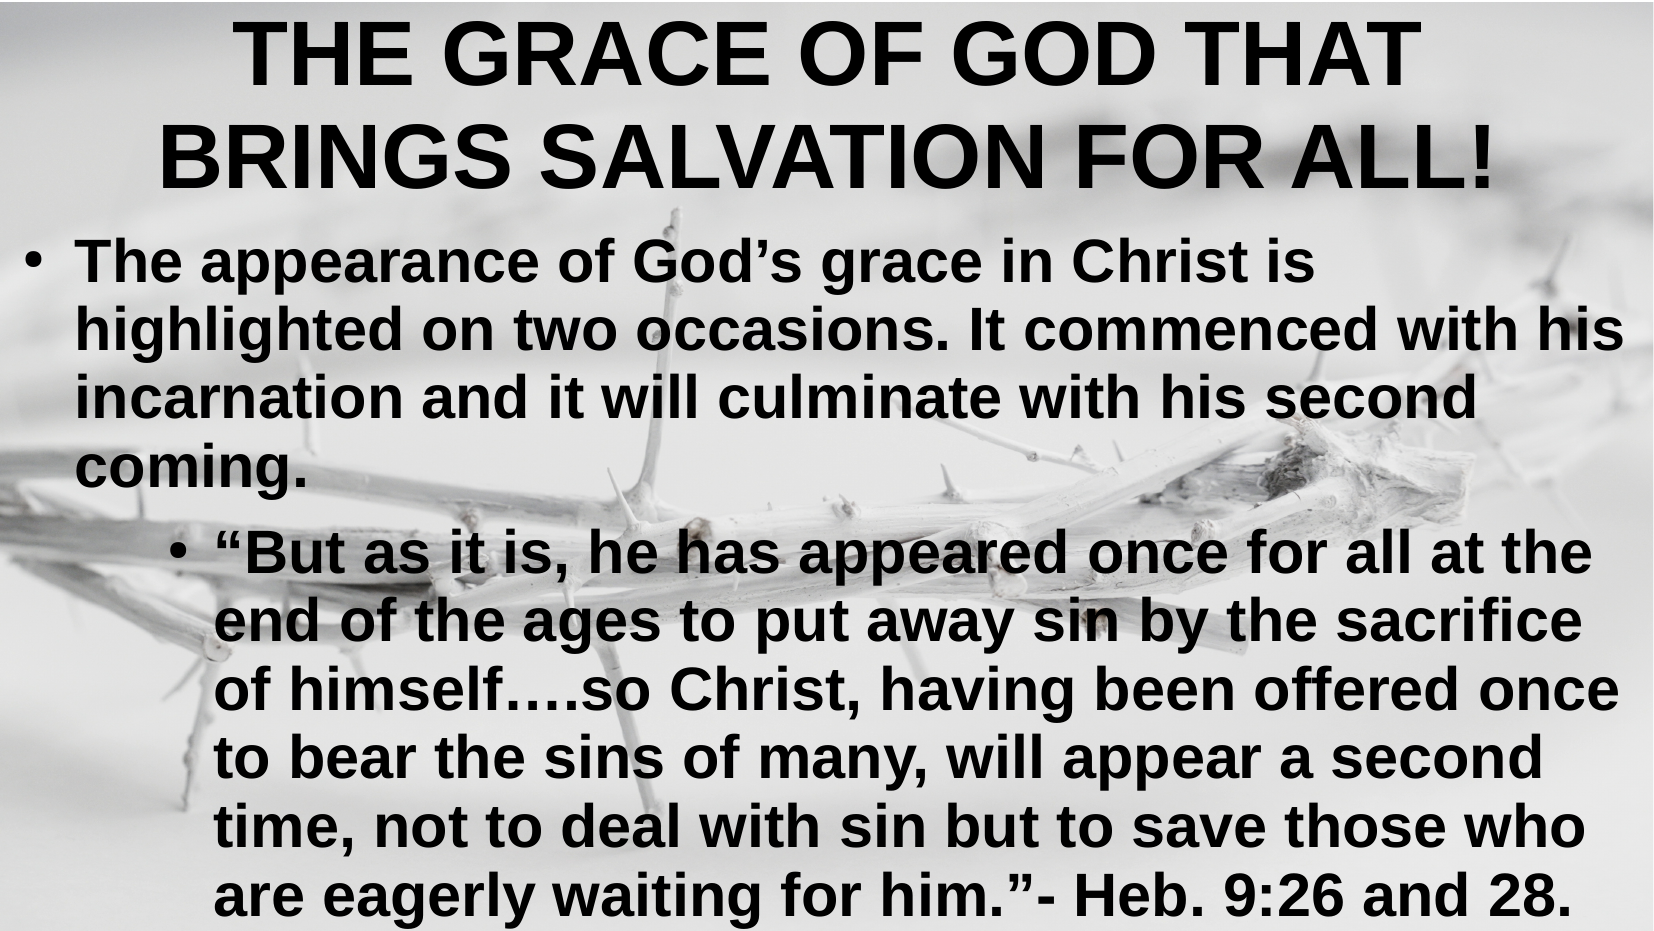

# THE GRACE OF GOD THAT BRINGS SALVATION FOR ALL!
The appearance of God’s grace in Christ is highlighted on two occasions. It commenced with his incarnation and it will culminate with his second coming.
“But as it is, he has appeared once for all at the end of the ages to put away sin by the sacrifice of himself….so Christ, having been offered once to bear the sins of many, will appear a second time, not to deal with sin but to save those who are eagerly waiting for him.”- Heb. 9:26 and 28.